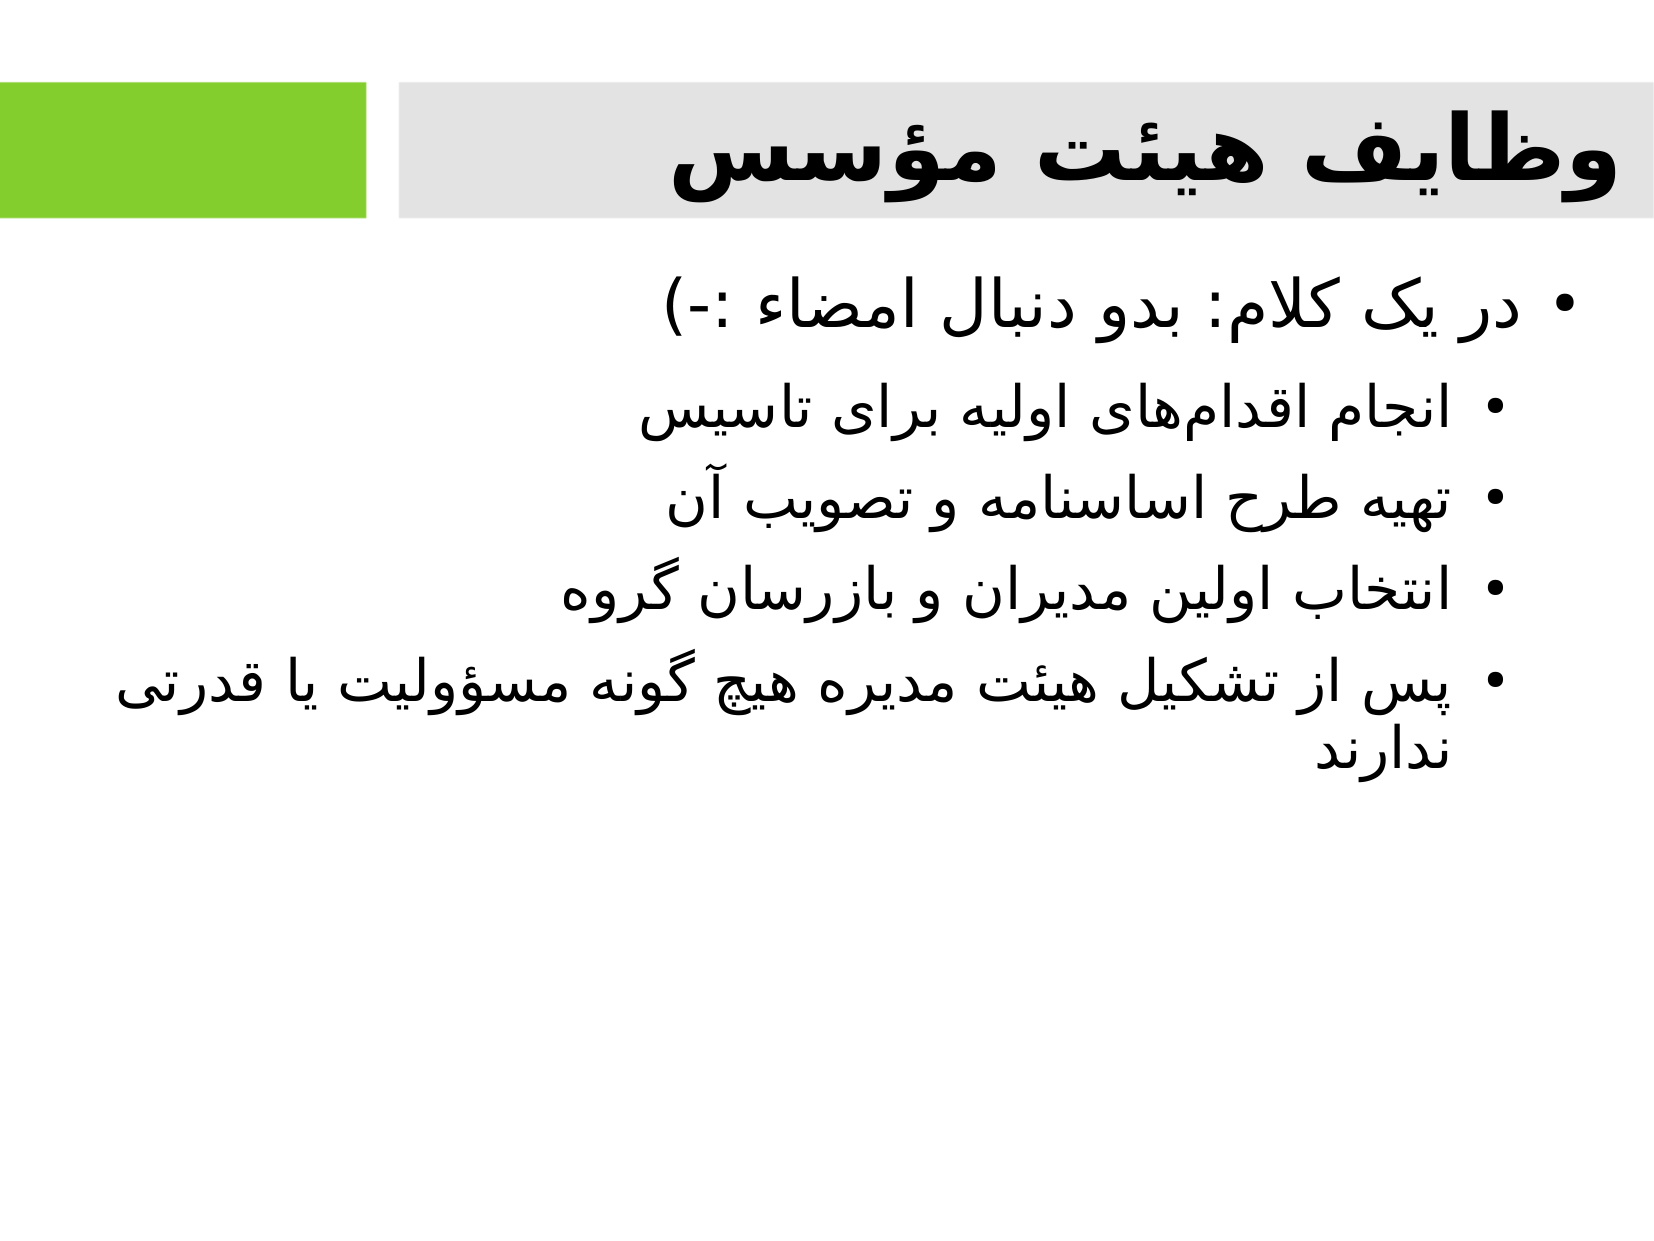

# وظایف هیئت مؤسس
در یک کلام: بدو دنبال امضاء :-)
انجام اقدام‌های اولیه برای تاسیس
تهیه طرح اساسنامه و تصویب آن
انتخاب اولین مدیران و بازرسان گروه
پس از تشکیل هیئت مدیره هیچ گونه مسؤولیت یا قدرتی ندارند